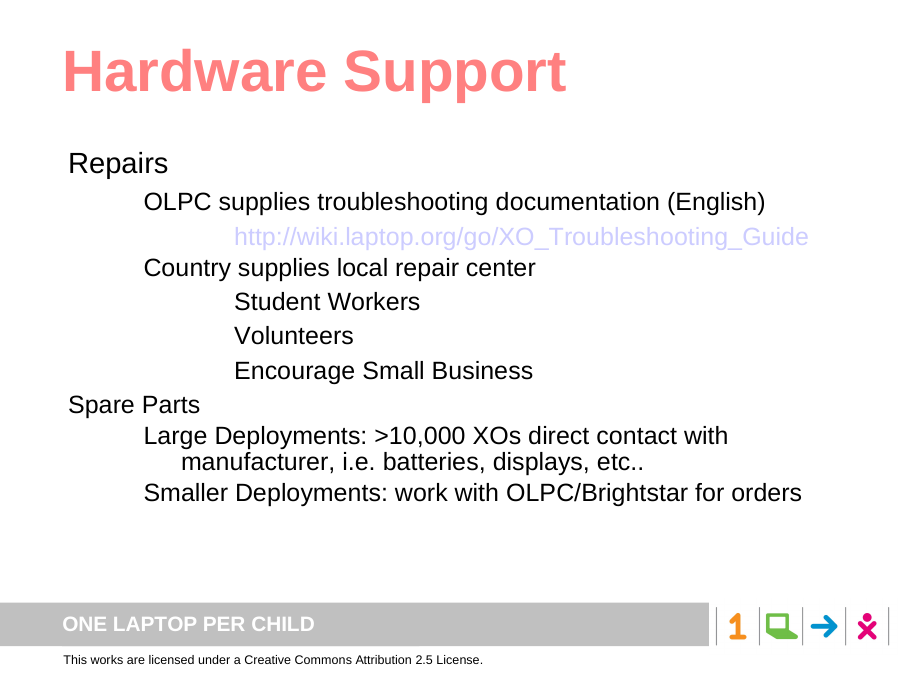

# Hardware Support
Repairs
OLPC supplies troubleshooting documentation (English)‏
http://wiki.laptop.org/go/XO_Troubleshooting_Guide
Country supplies local repair center
Student Workers
Volunteers
Encourage Small Business
Spare Parts
Large Deployments: >10,000 XOs direct contact with manufacturer, i.e. batteries, displays, etc..
Smaller Deployments: work with OLPC/Brightstar for orders